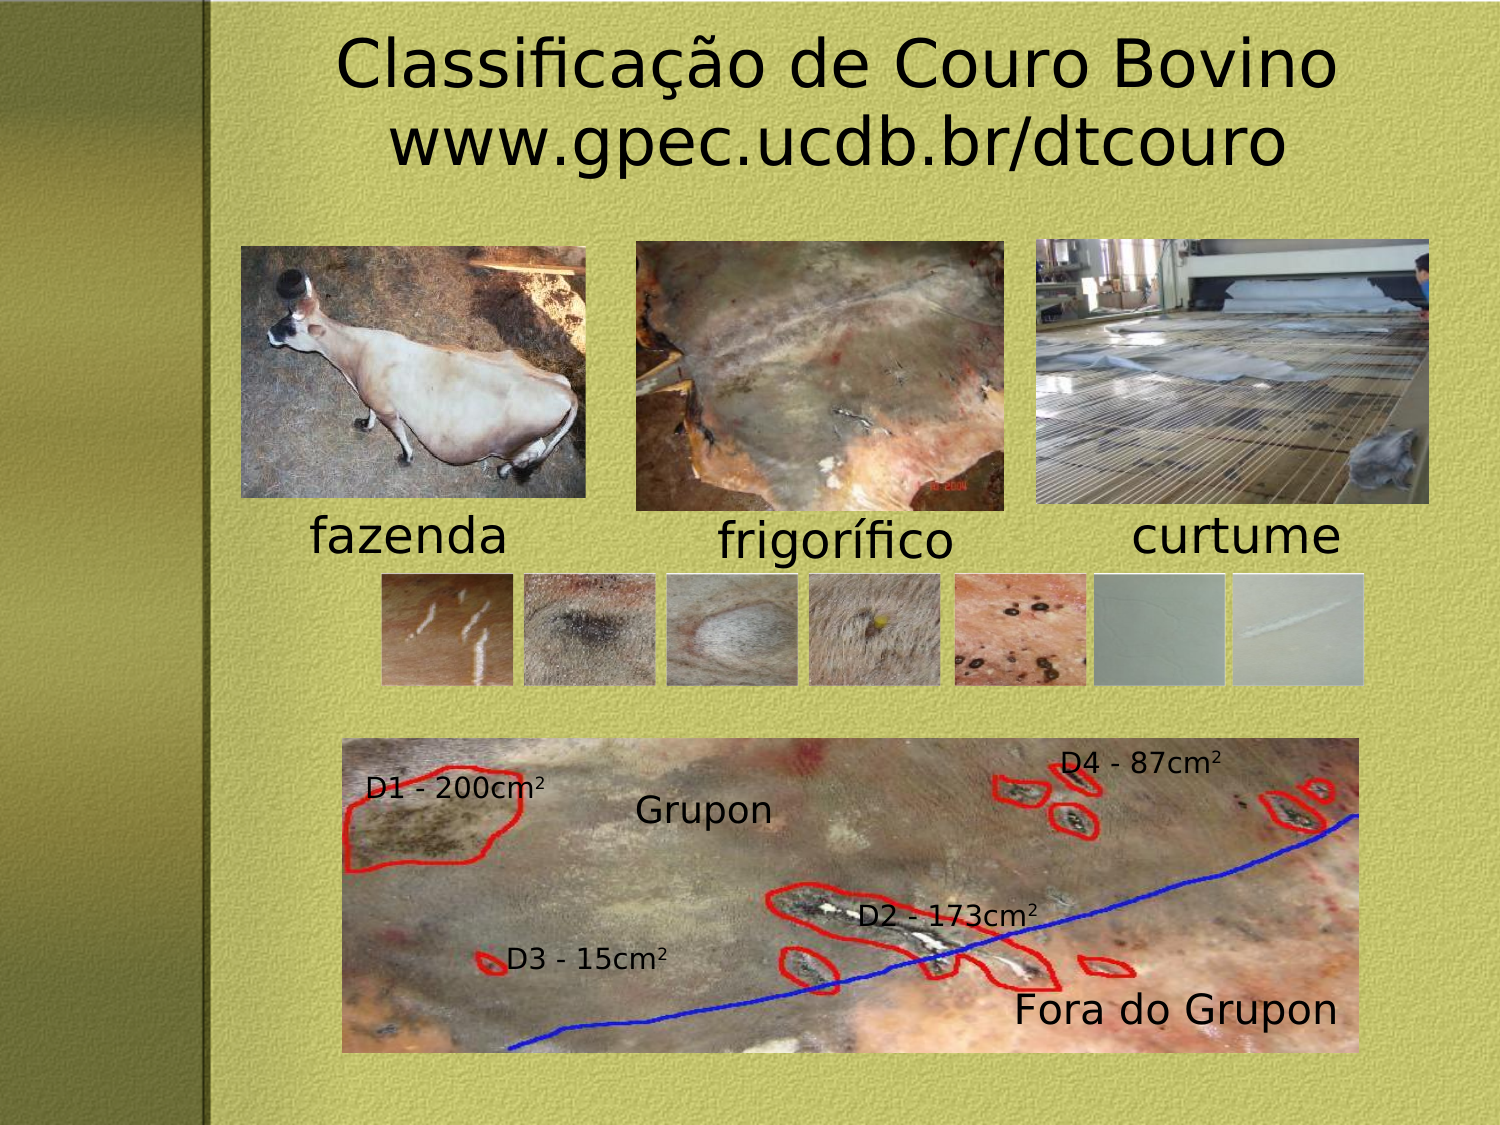

# Classificação de Couro Bovino www.gpec.ucdb.br/dtcouro
fazenda
curtume
frigorífico
D4 - 87cm2
D1 - 200cm2
Grupon
D2 - 173cm2
D3 - 15cm2
Fora do Grupon